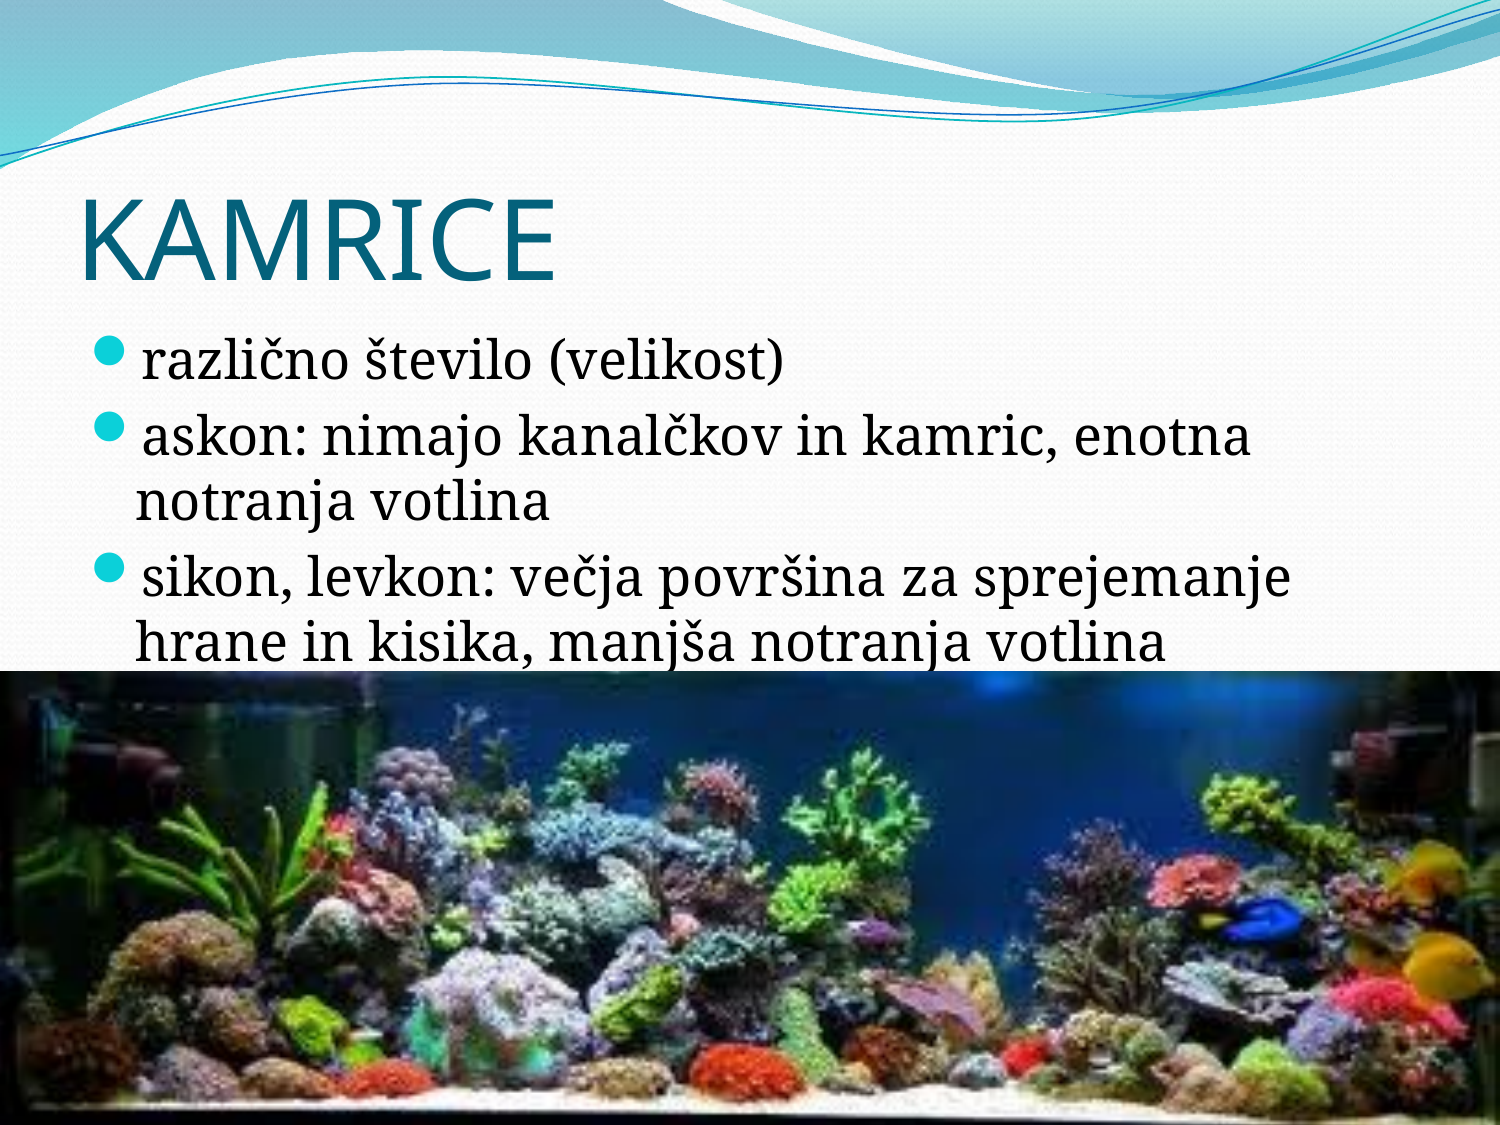

# KAMRICE
različno število (velikost)
askon: nimajo kanalčkov in kamric, enotna notranja votlina
sikon, levkon: večja površina za sprejemanje hrane in kisika, manjša notranja votlina